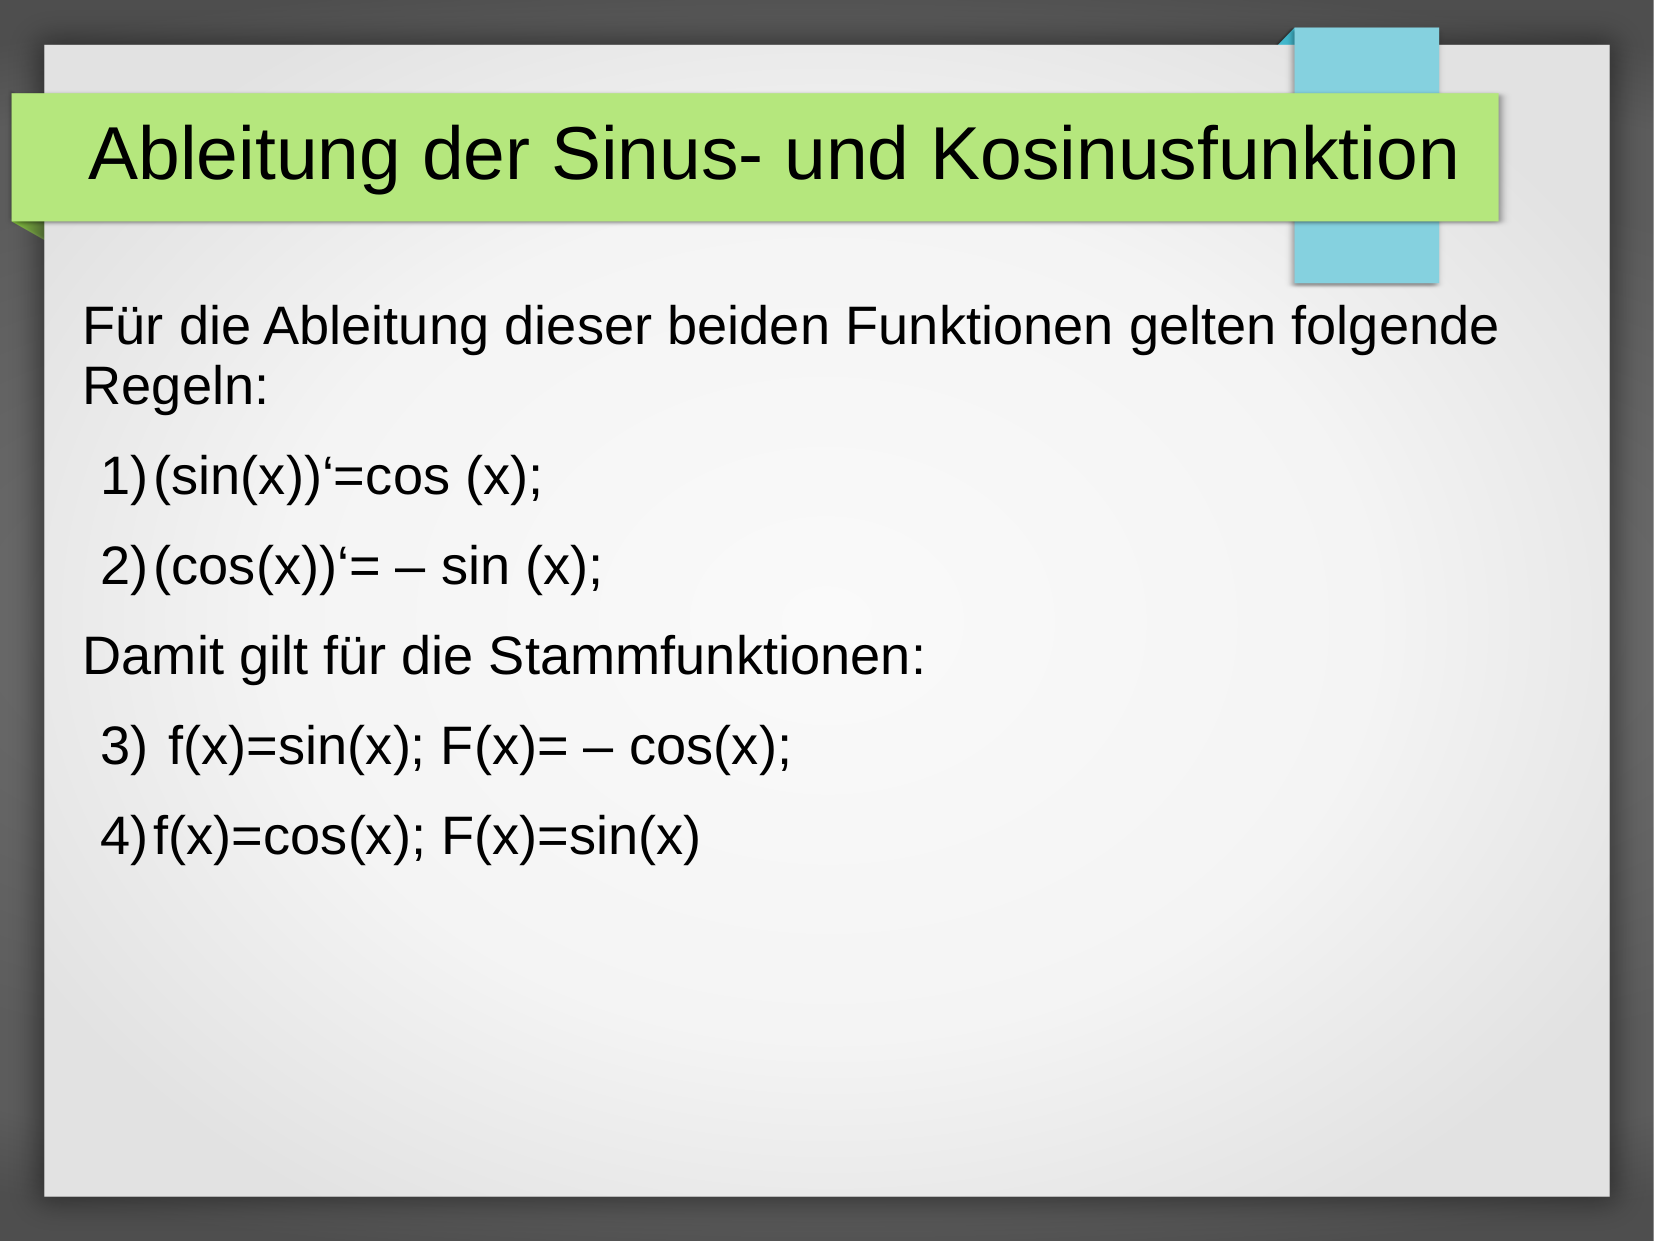

Ableitung der Sinus- und Kosinusfunktion
# Für die Ableitung dieser beiden Funktionen gelten folgende Regeln:
(sin(x))‘=cos (x);
(cos(x))‘= – sin (x);
Damit gilt für die Stammfunktionen:
 f(x)=sin(x); F(x)= – cos(x);
f(x)=cos(x); F(x)=sin(x)